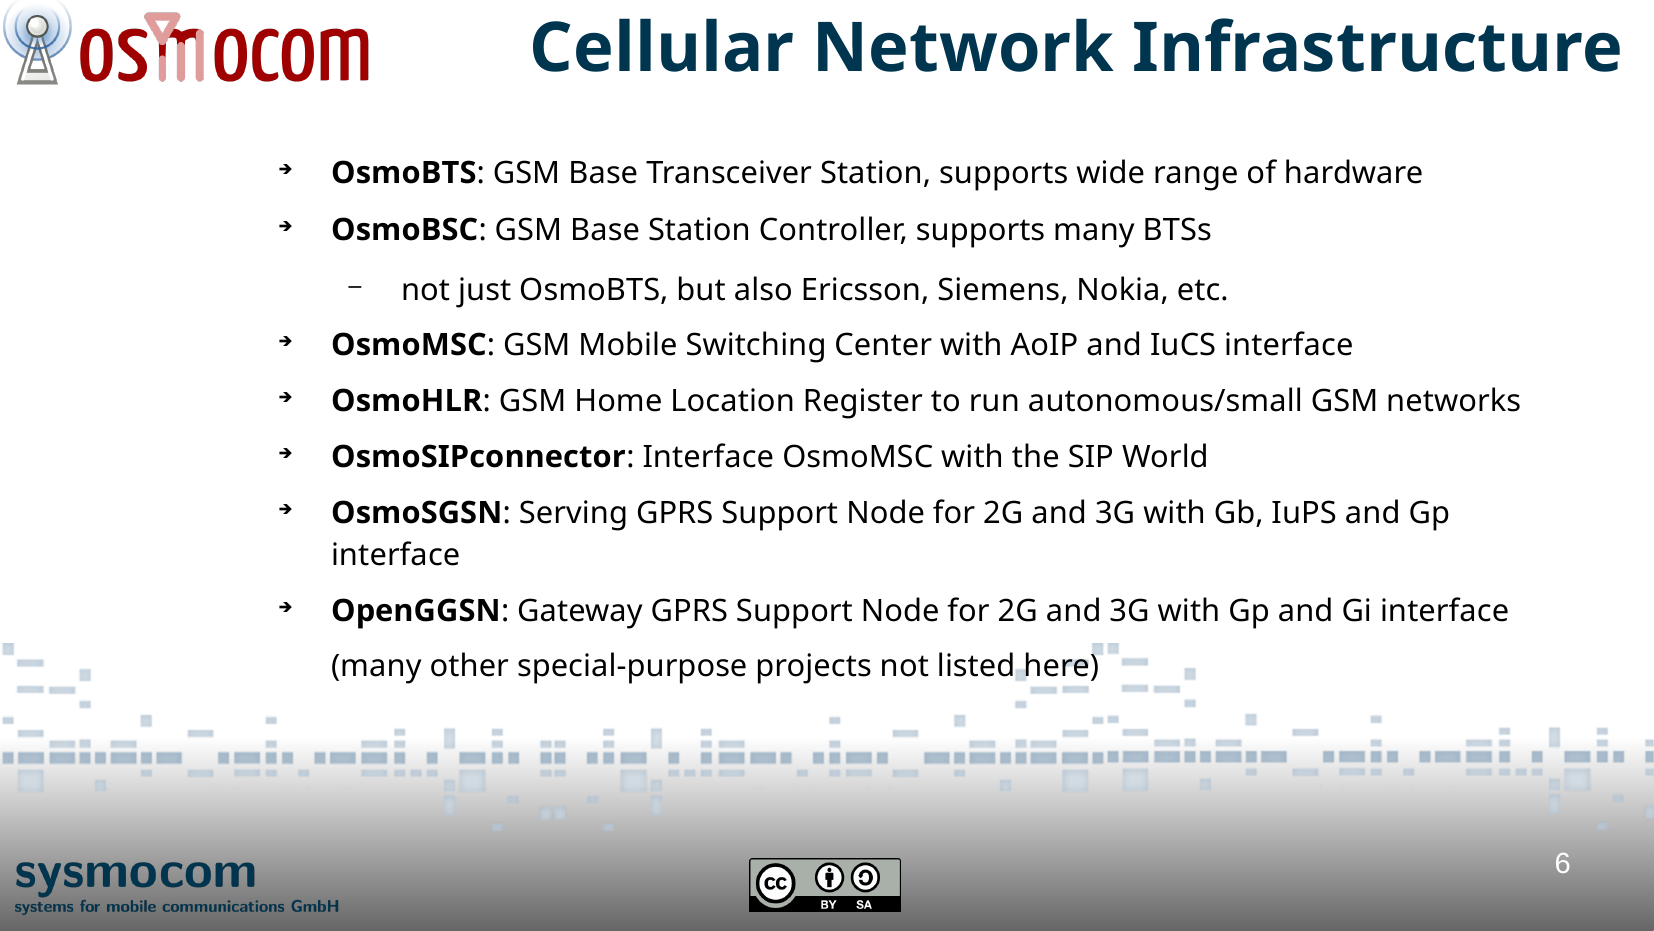

# Cellular Network Infrastructure
OsmoBTS: GSM Base Transceiver Station, supports wide range of hardware
OsmoBSC: GSM Base Station Controller, supports many BTSs
not just OsmoBTS, but also Ericsson, Siemens, Nokia, etc.
OsmoMSC: GSM Mobile Switching Center with AoIP and IuCS interface
OsmoHLR: GSM Home Location Register to run autonomous/small GSM networks
OsmoSIPconnector: Interface OsmoMSC with the SIP World
OsmoSGSN: Serving GPRS Support Node for 2G and 3G with Gb, IuPS and Gp interface
OpenGGSN: Gateway GPRS Support Node for 2G and 3G with Gp and Gi interface
(many other special-purpose projects not listed here)
6